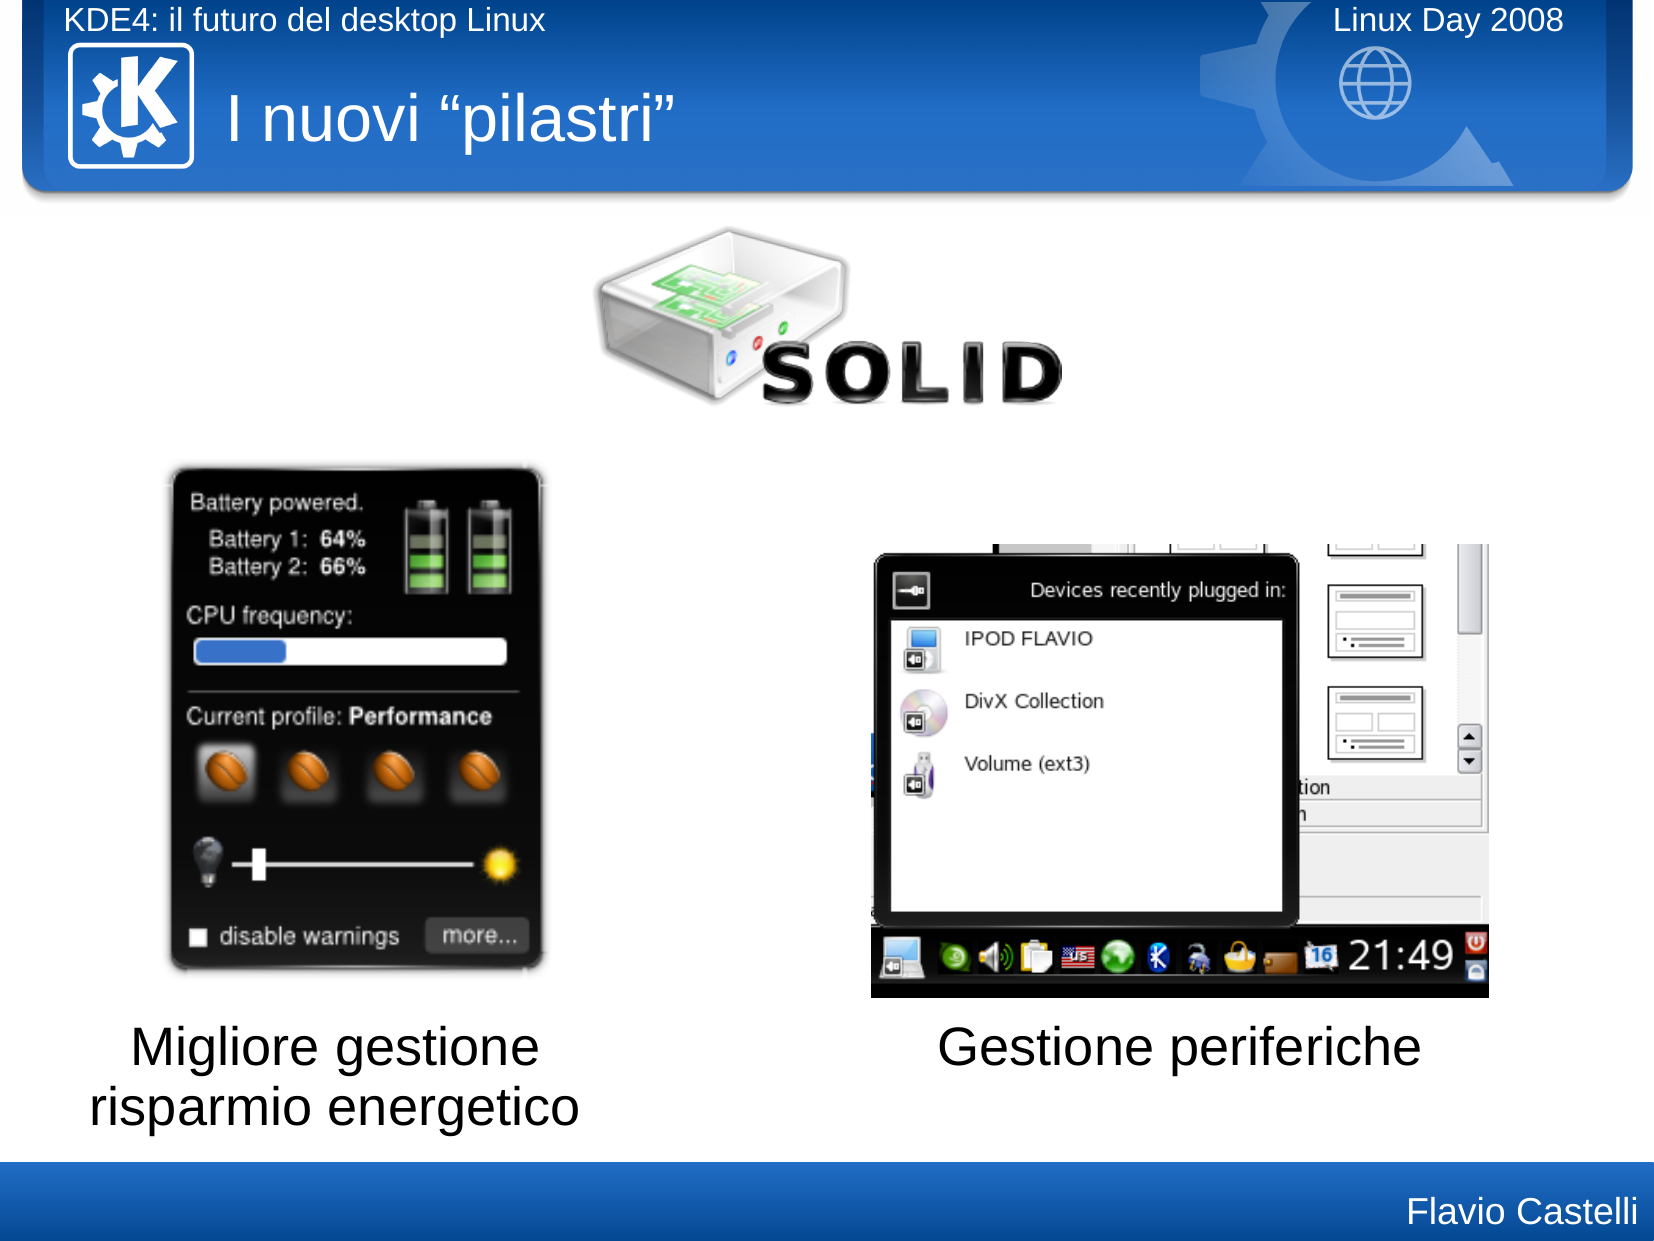

# I nuovi “pilastri”
Migliore gestione risparmio energetico
Gestione periferiche